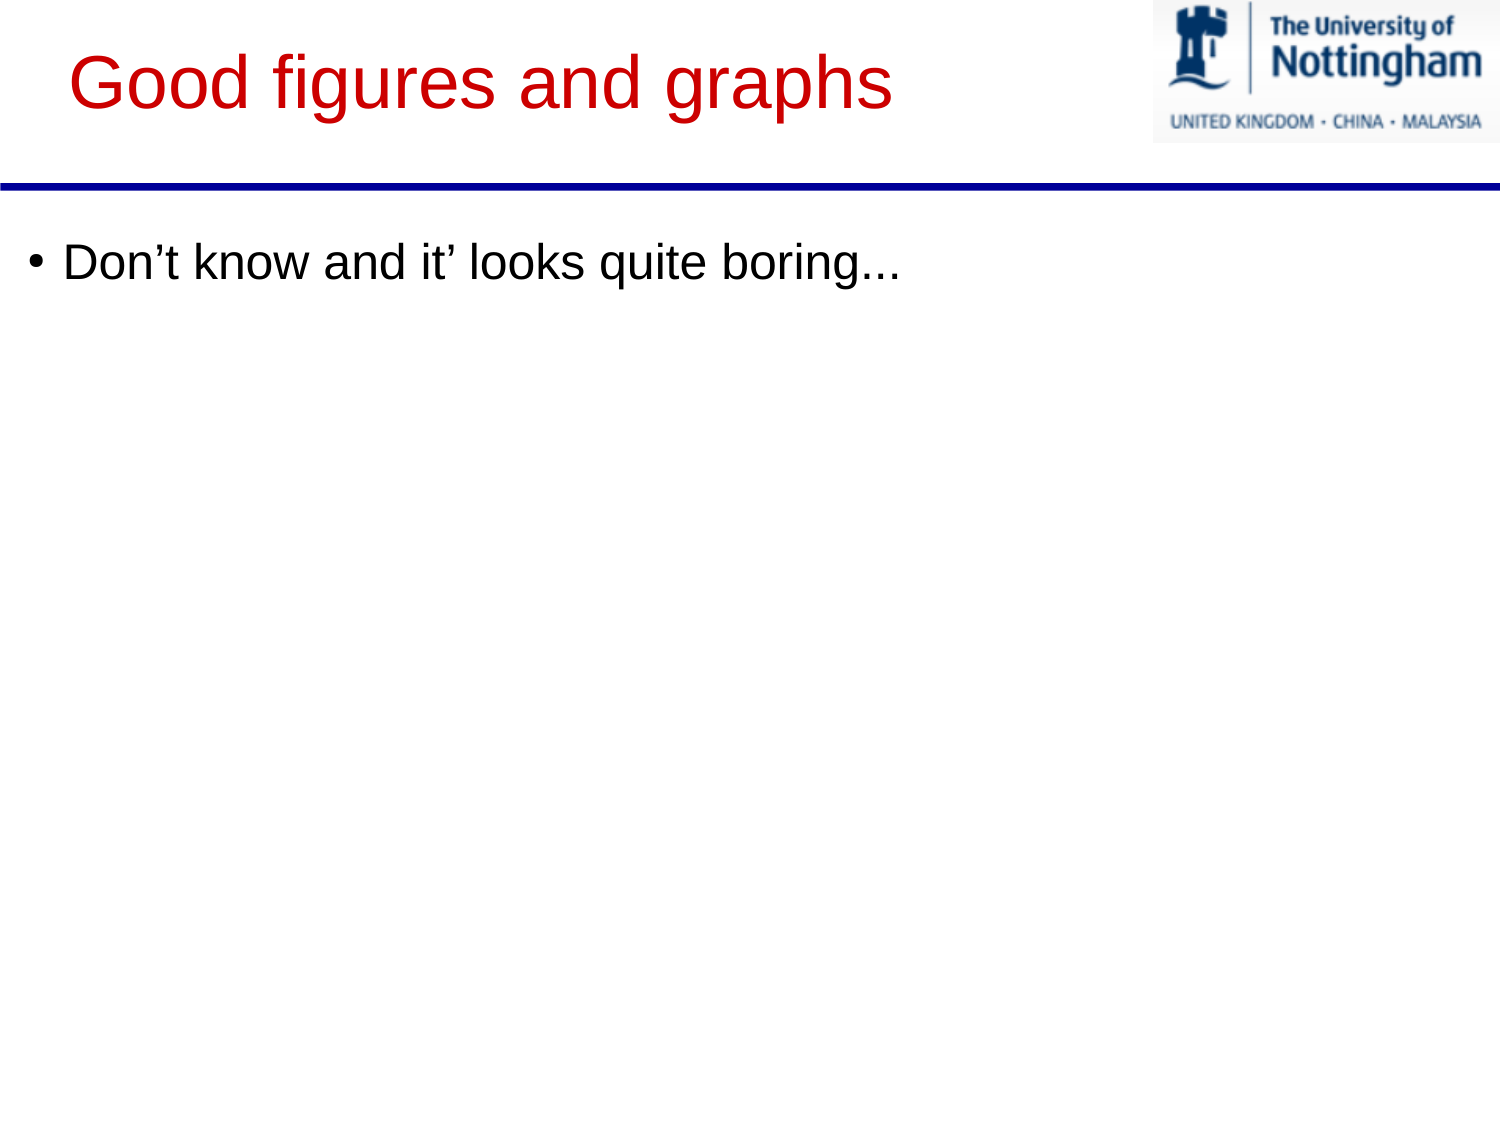

Good figures and graphs
Don’t know and it’ looks quite boring...